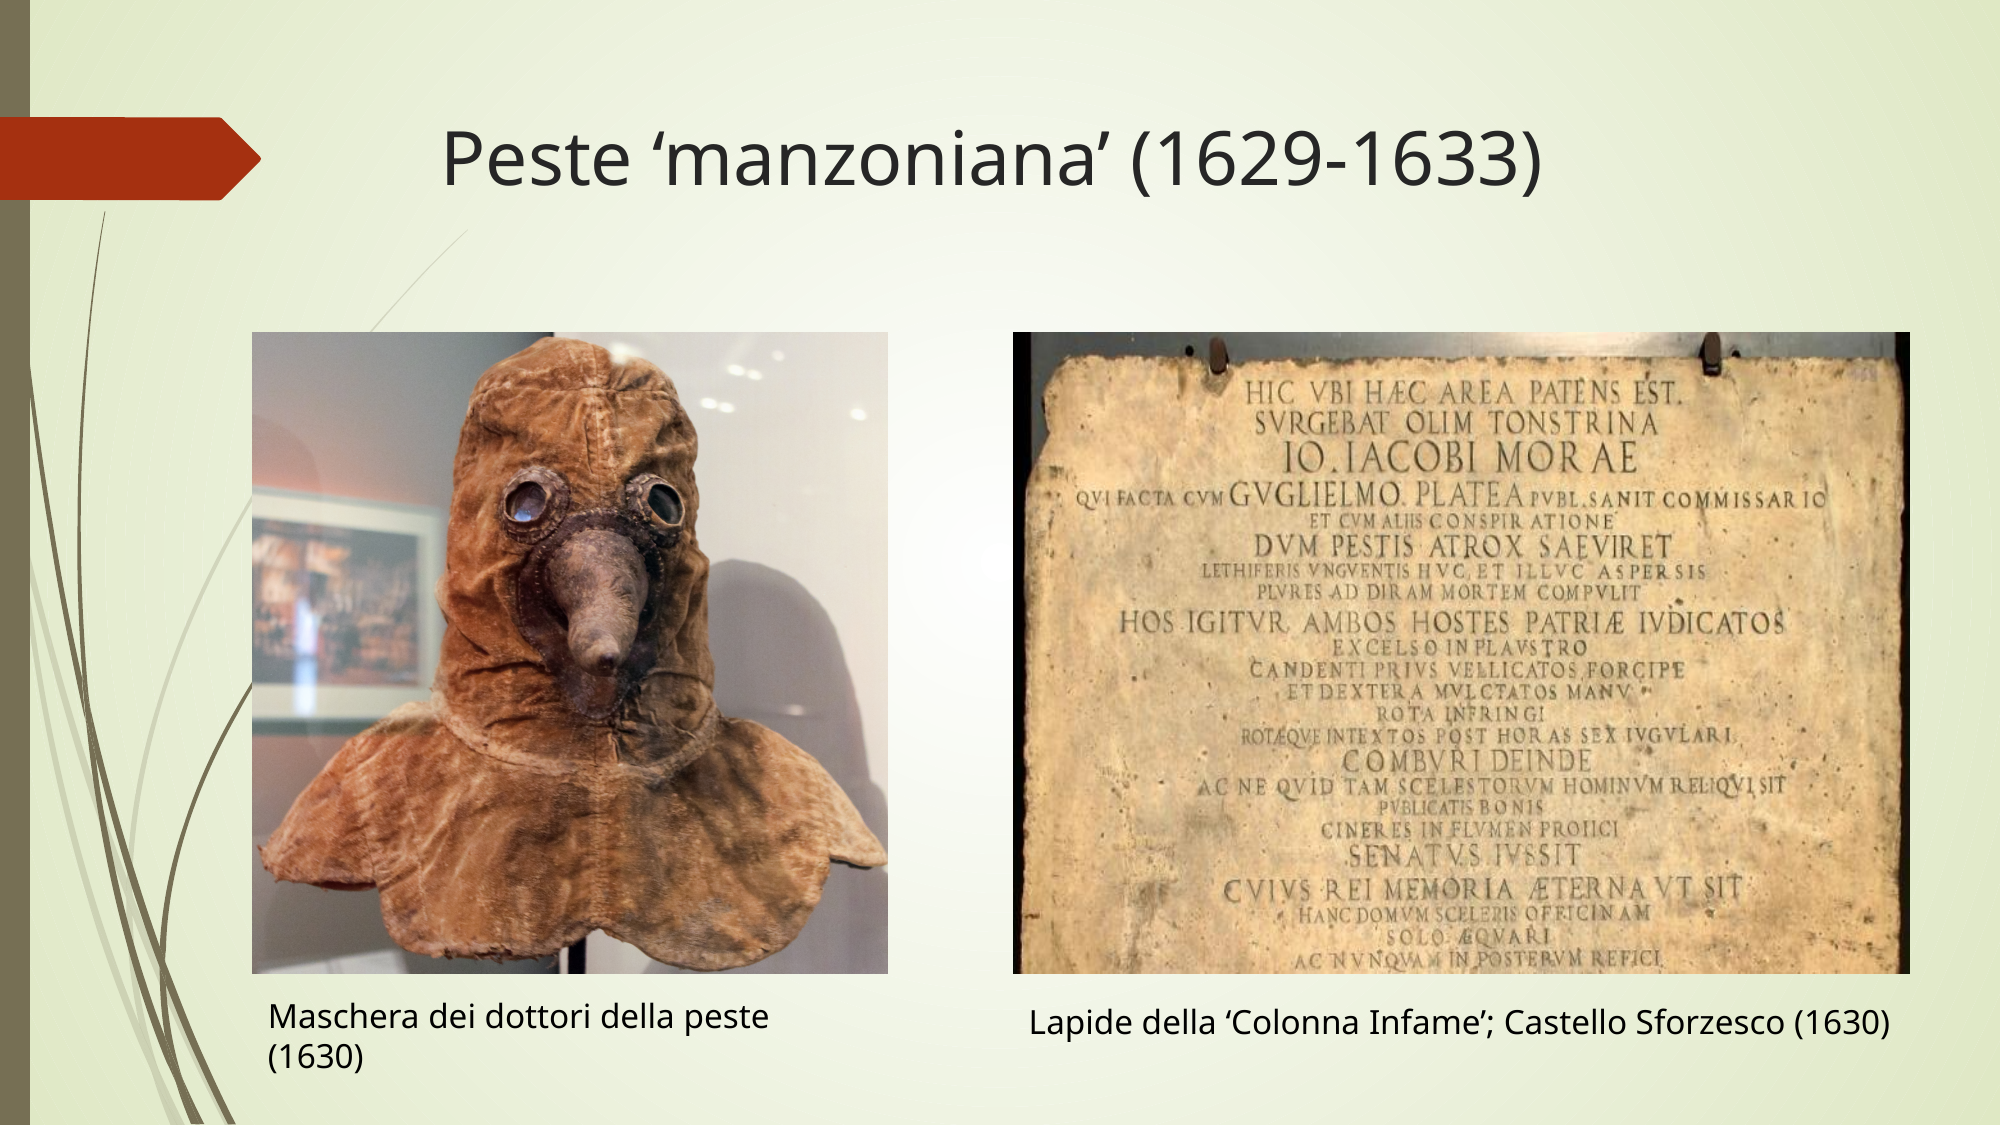

# Peste ‘manzoniana’ (1629-1633)
Maschera dei dottori della peste (1630)
Lapide della ‘Colonna Infame’; Castello Sforzesco (1630)